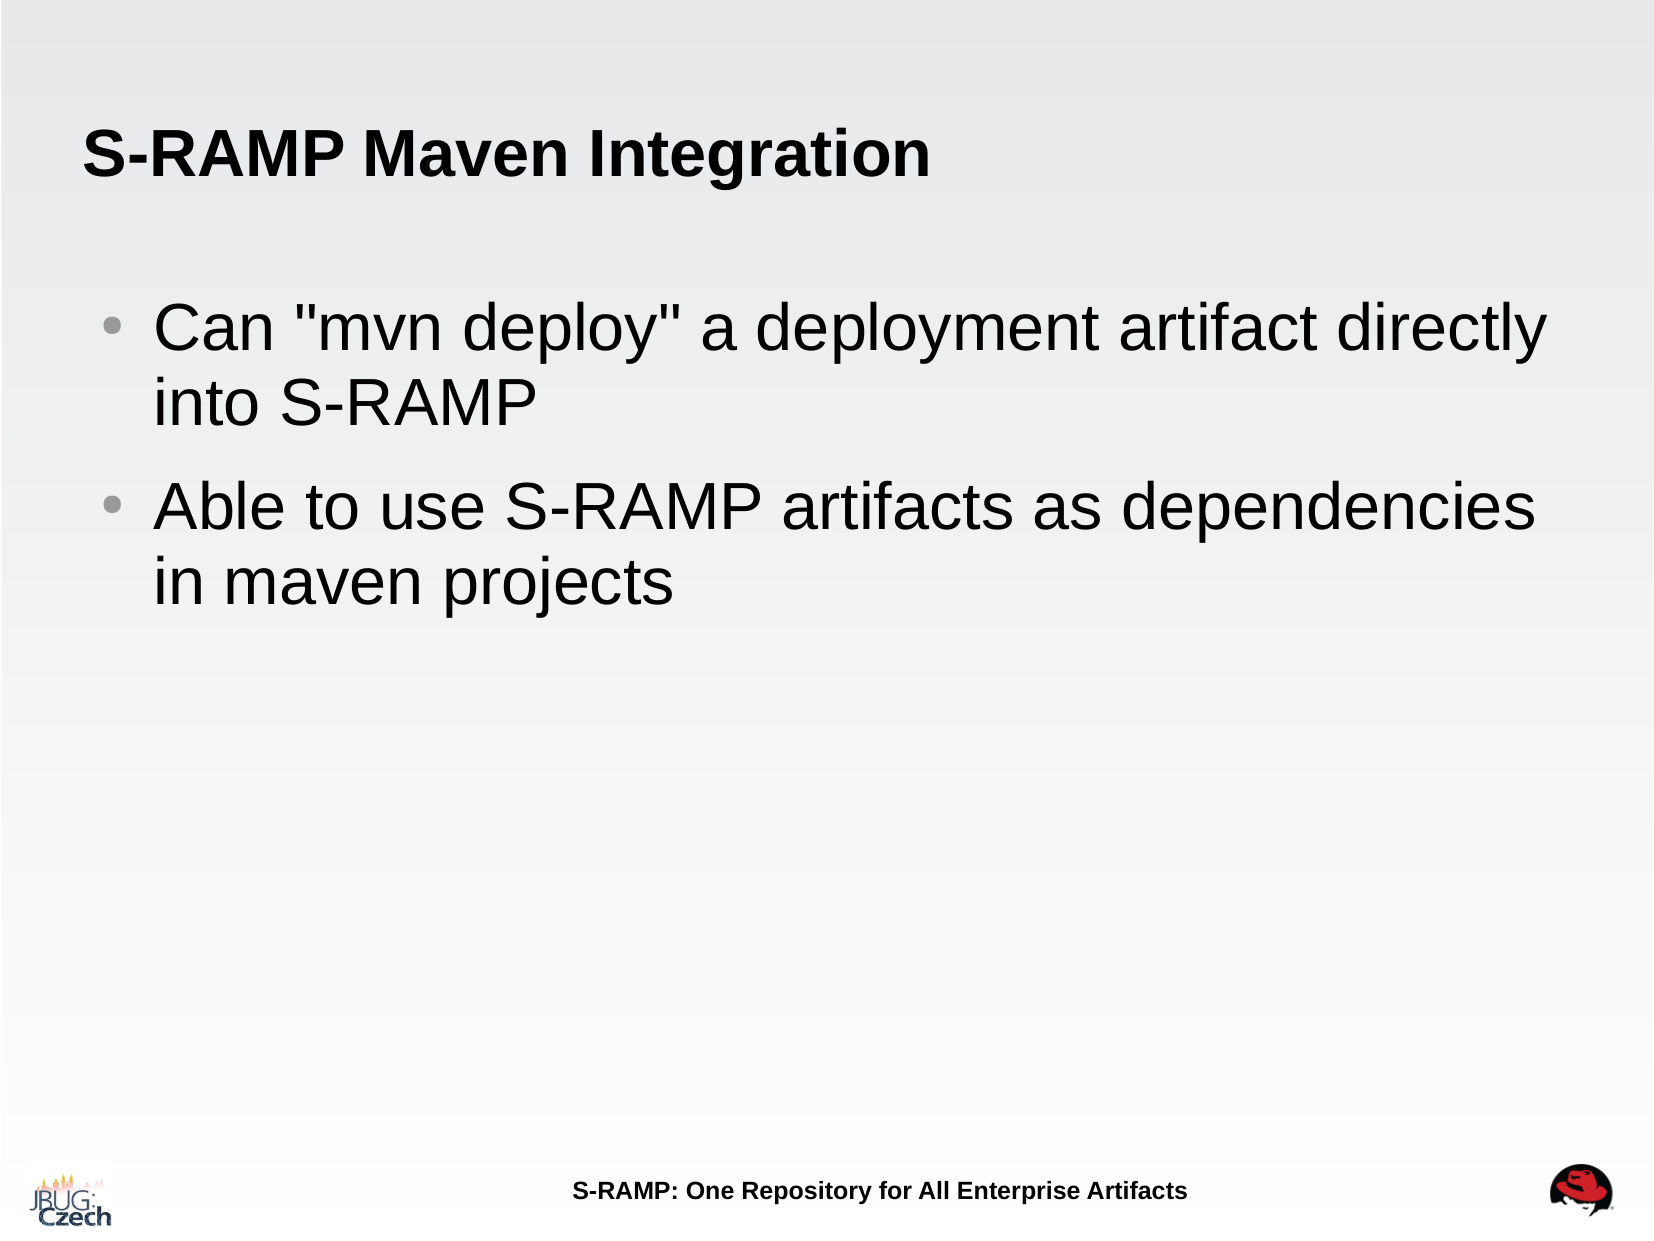

# S-RAMP Maven Integration
Can "mvn deploy" a deployment artifact directly into S-RAMP
Able to use S-RAMP artifacts as dependencies in maven projects